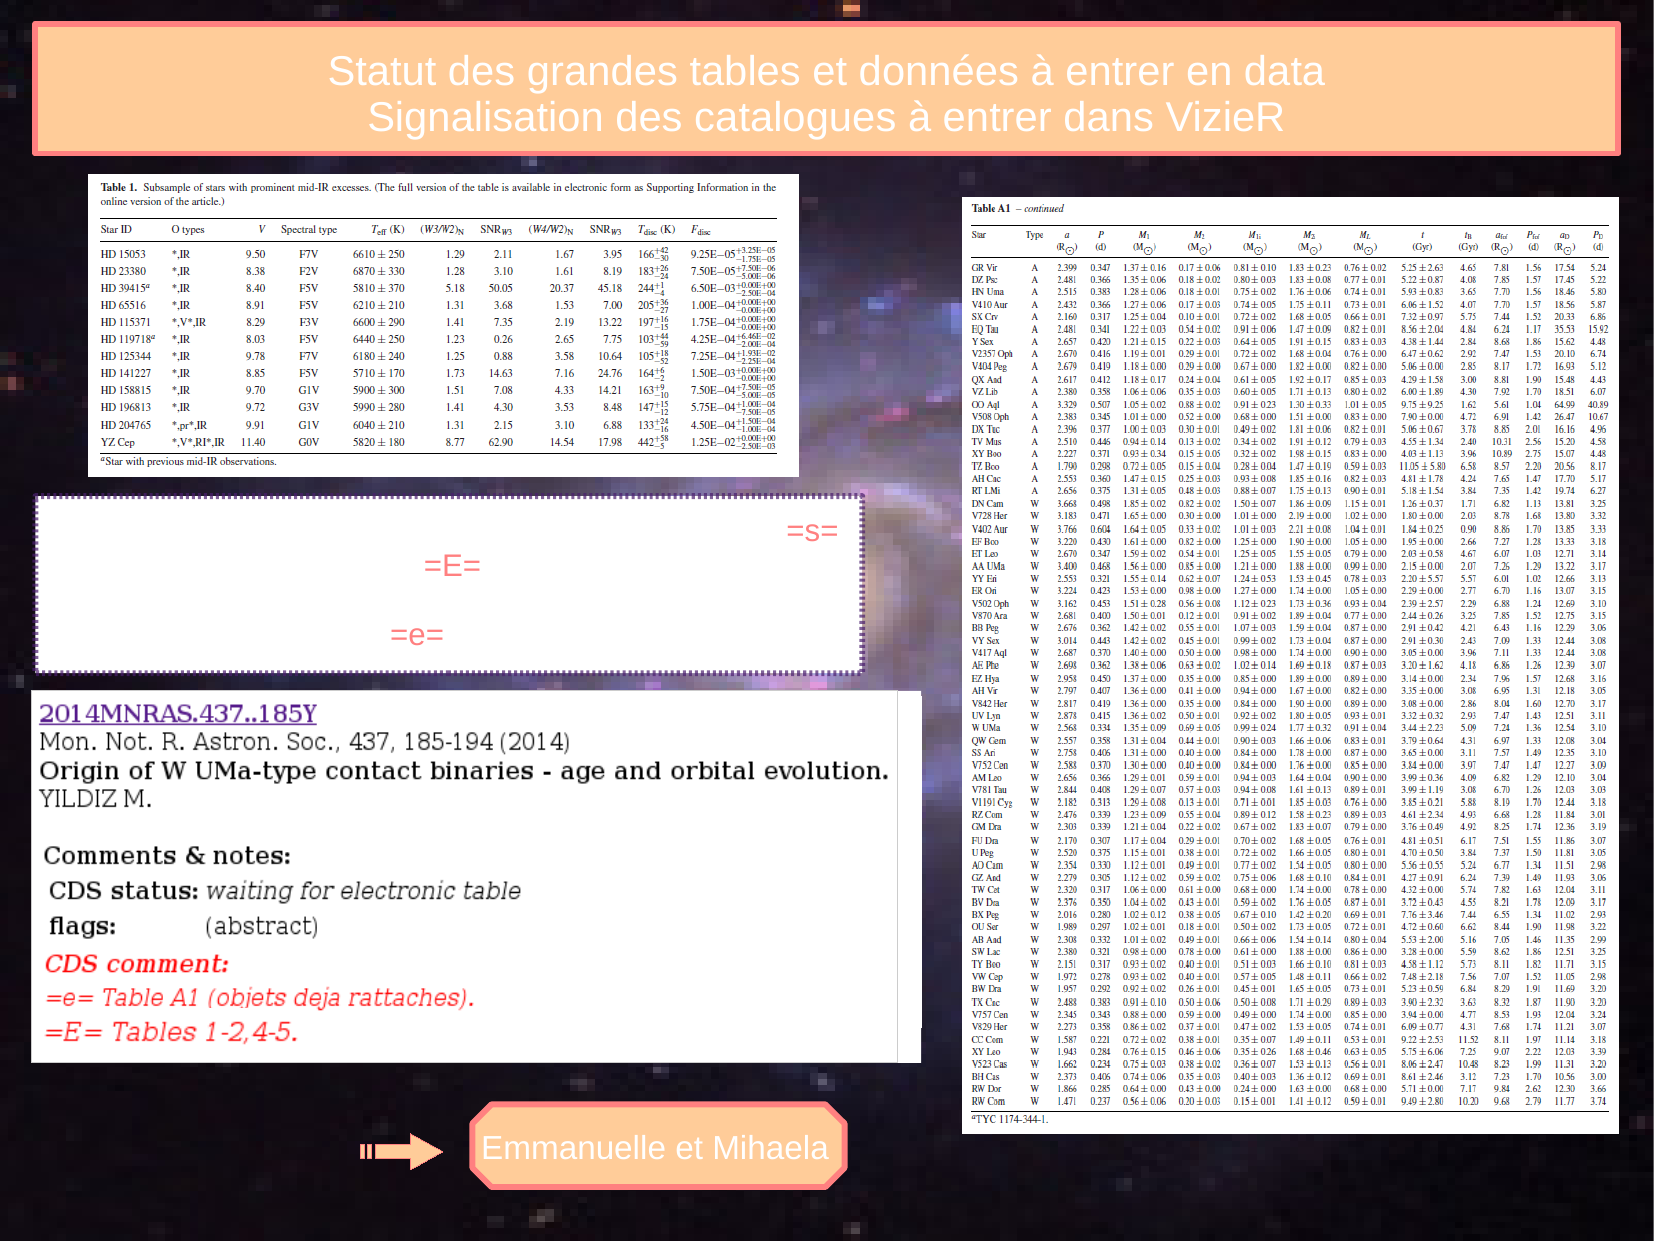

# Statut des grandes tables et données à entrer en data Signalisation des catalogues à entrer dans VizieR
 Tables > 60 objets ou données à entrer en data → =s=
 Données pour VizieR → =E=
 Données pour VizieR et Simbad (objets)
 tables > 100 objets → =e=
Emmanuelle et Mihaela